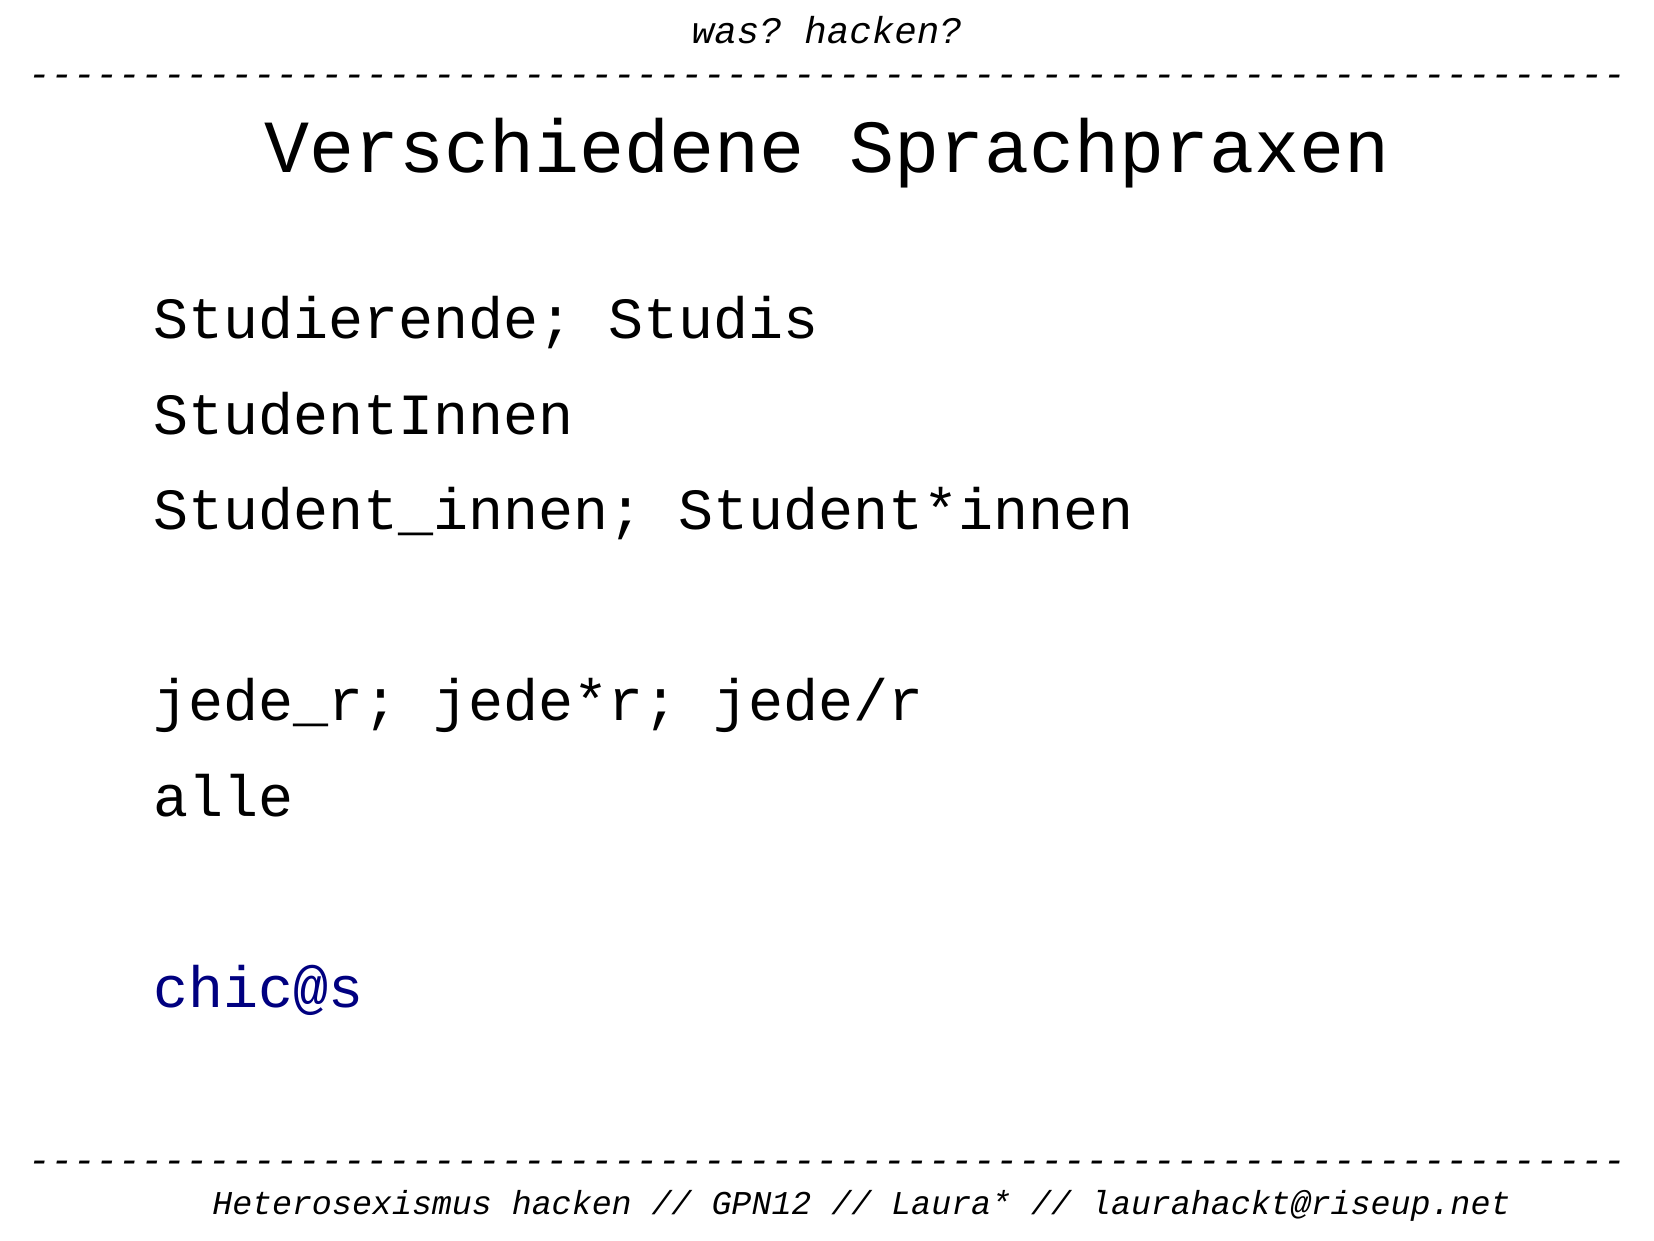

was? hacken?
-----------------------------------------------------------------------
# Verschiedene Sprachpraxen
Studierende; Studis
StudentInnen
Student_innen; Student*innen
jede_r; jede*r; jede/r
alle
chic@s
-----------------------------------------------------------------------
Heterosexismus hacken // GPN12 // Laura* // laurahackt@riseup.net